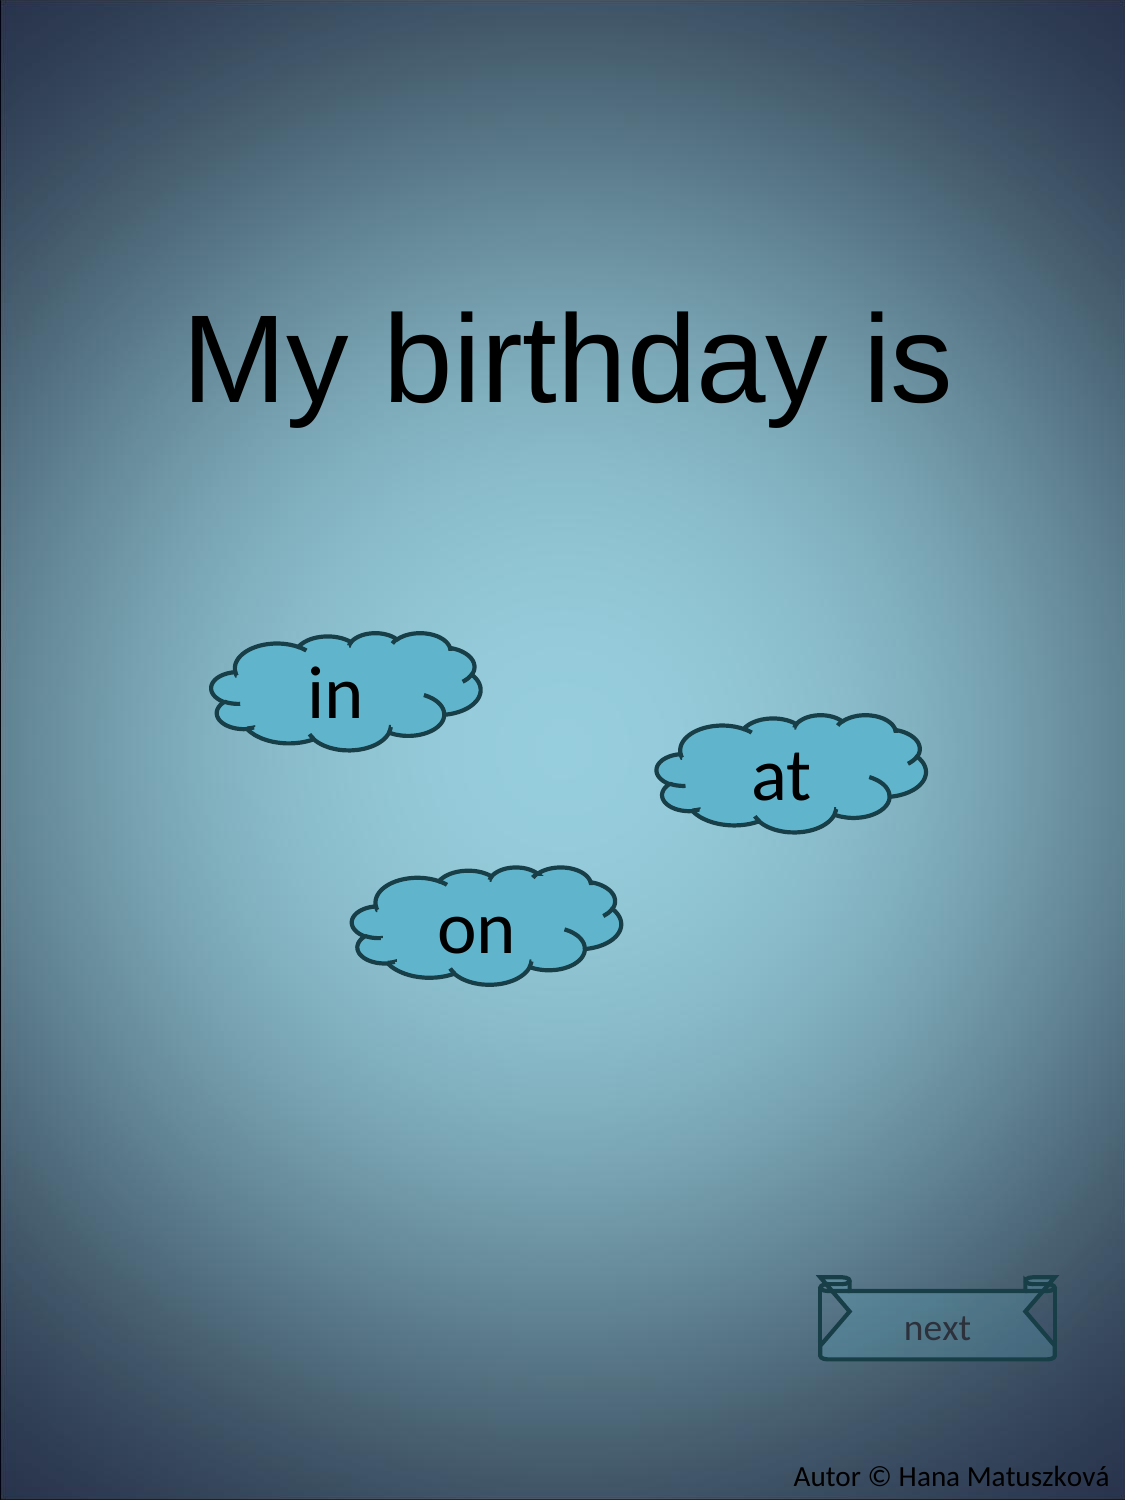

My birthday is
in
at
on
next
Autor © Hana Matuszková